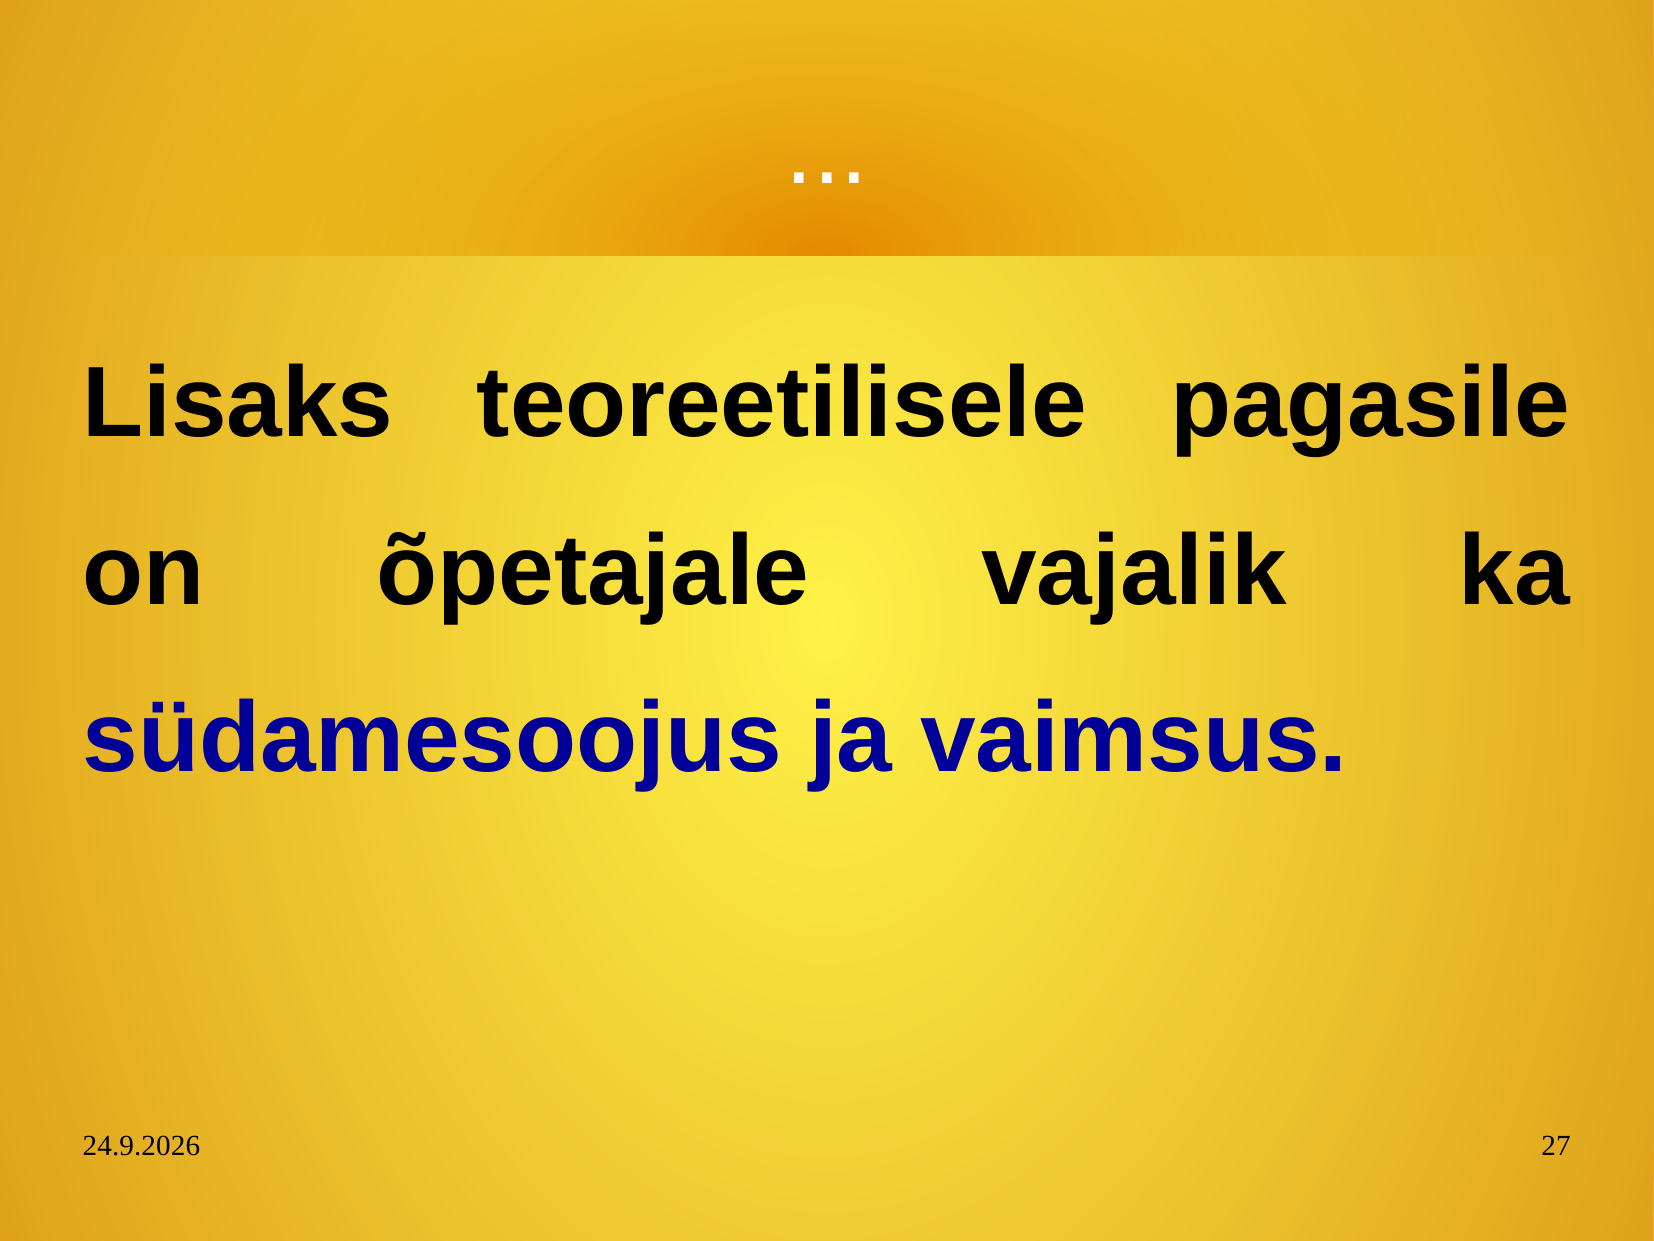

# ...
Lisaks teoreetilisele pagasile on õpetajale vajalik ka südamesoojus ja vaimsus.
27